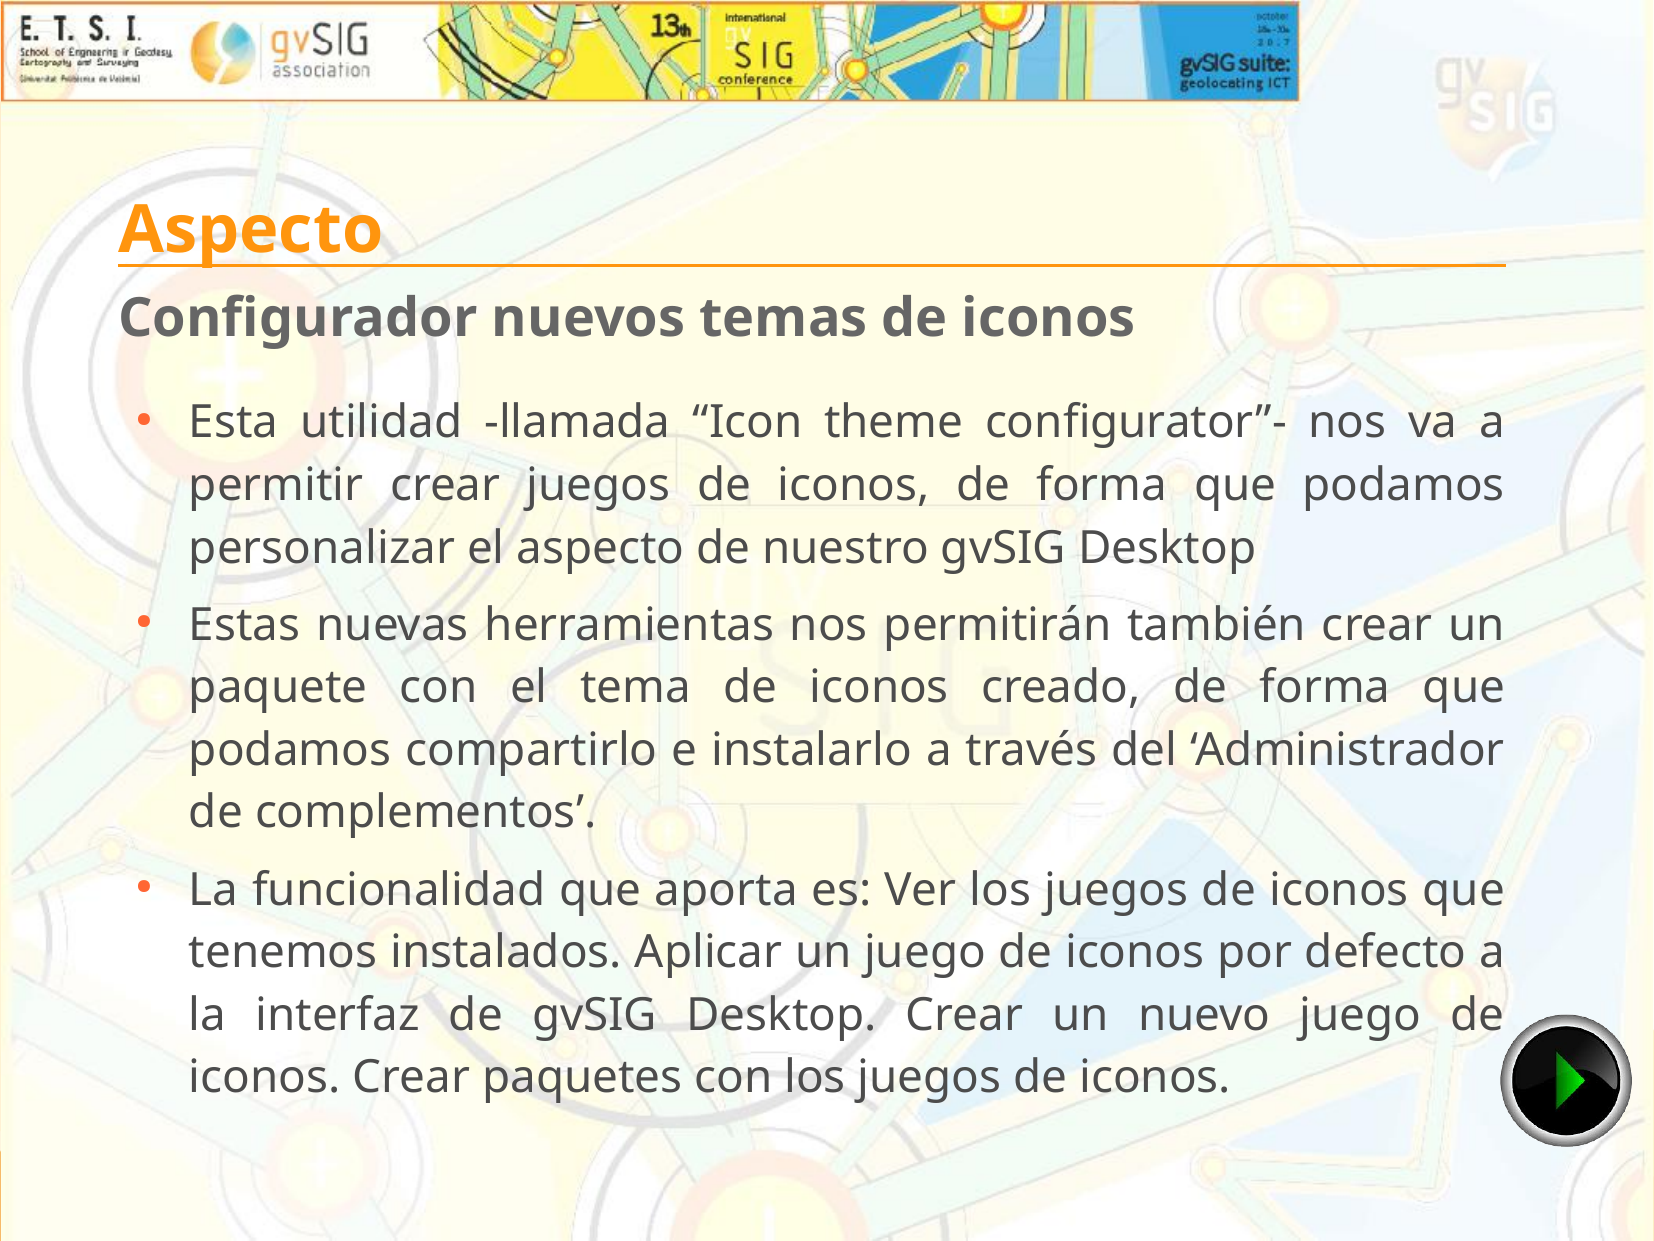

# Aspecto
Configurador nuevos temas de iconos
Esta utilidad -llamada “Icon theme configurator”- nos va a permitir crear juegos de iconos, de forma que podamos personalizar el aspecto de nuestro gvSIG Desktop
Estas nuevas herramientas nos permitirán también crear un paquete con el tema de iconos creado, de forma que podamos compartirlo e instalarlo a través del ‘Administrador de complementos’.
La funcionalidad que aporta es: Ver los juegos de iconos que tenemos instalados. Aplicar un juego de iconos por defecto a la interfaz de gvSIG Desktop. Crear un nuevo juego de iconos. Crear paquetes con los juegos de iconos.